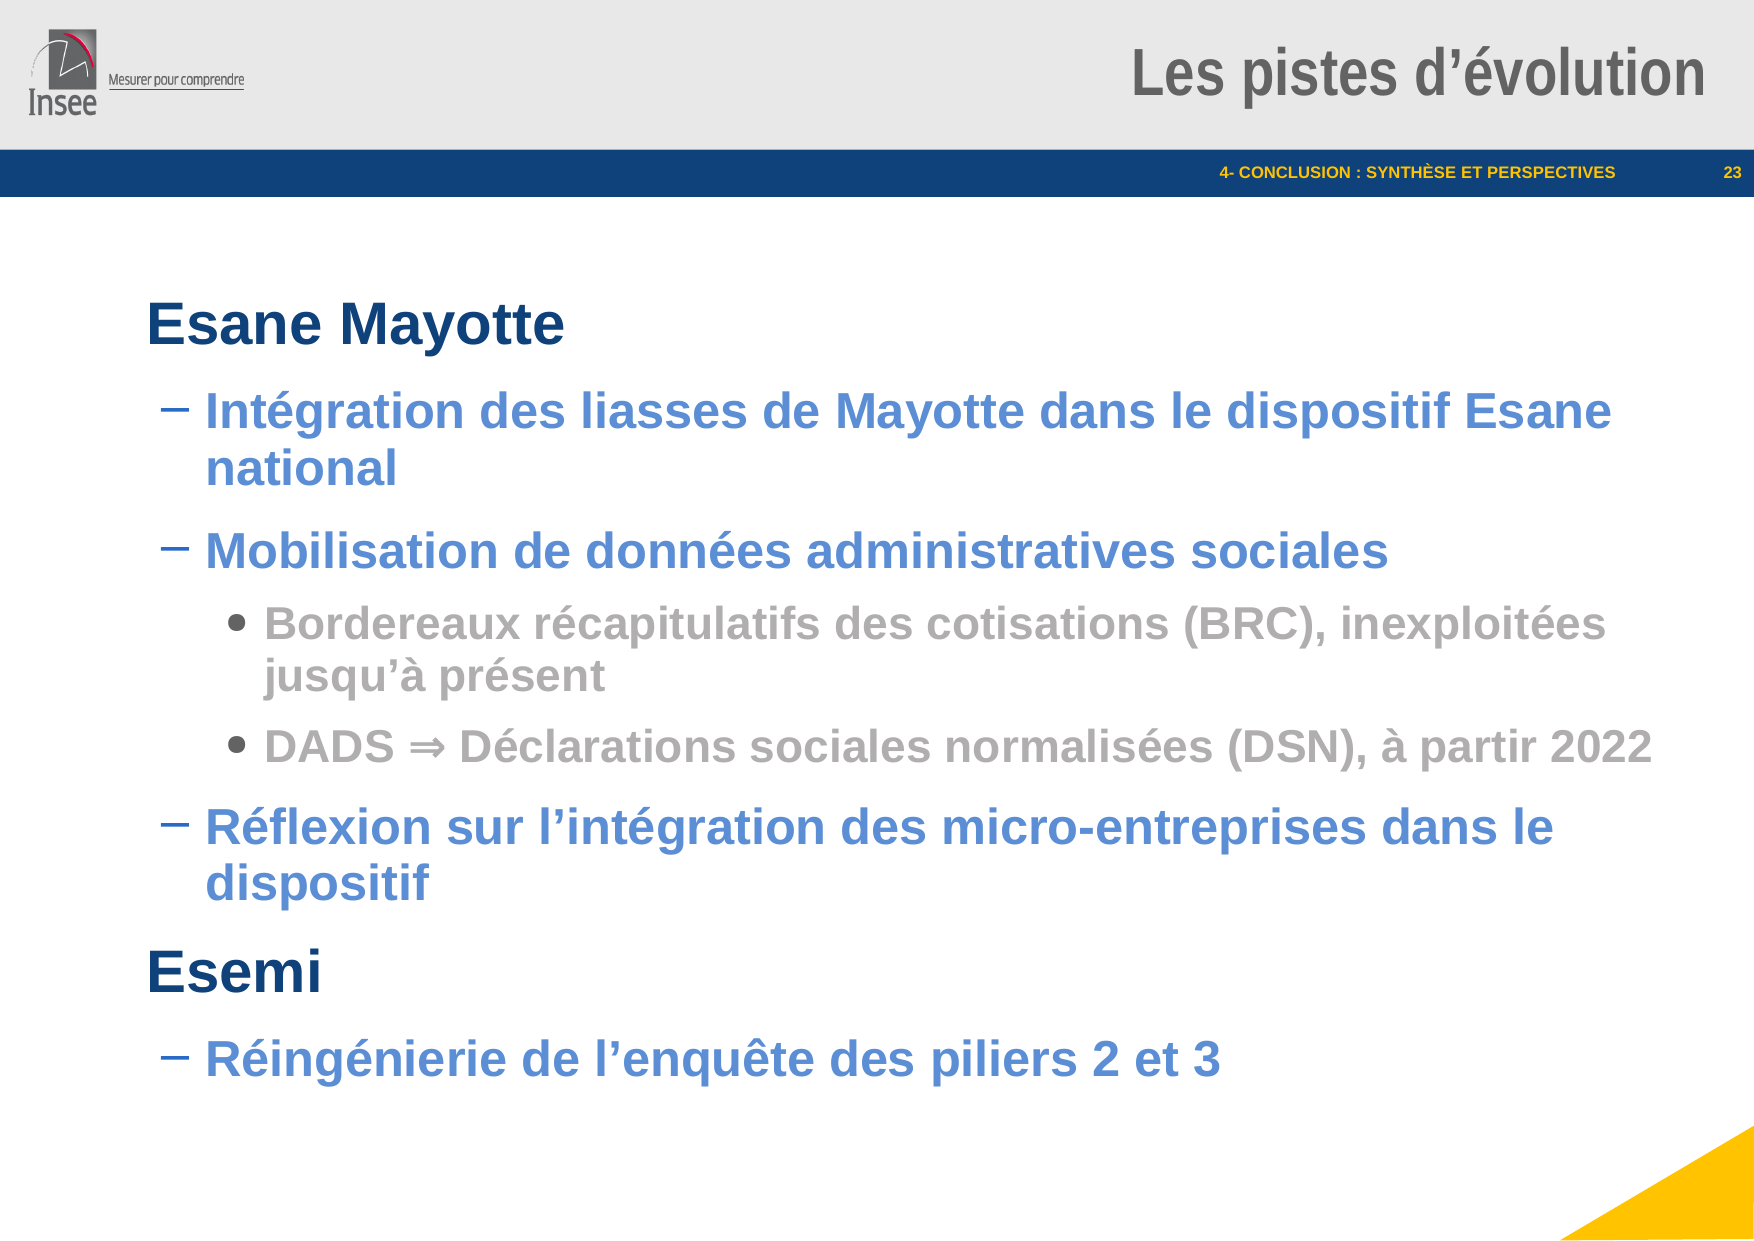

# Les pistes d’évolution
23
Esane Mayotte
Intégration des liasses de Mayotte dans le dispositif Esane national
Mobilisation de données administratives sociales
Bordereaux récapitulatifs des cotisations (BRC), inexploitées jusqu’à présent
DADS ⇒ Déclarations sociales normalisées (DSN), à partir 2022
Réflexion sur l’intégration des micro-entreprises dans le dispositif
Esemi
Réingénierie de l’enquête des piliers 2 et 3